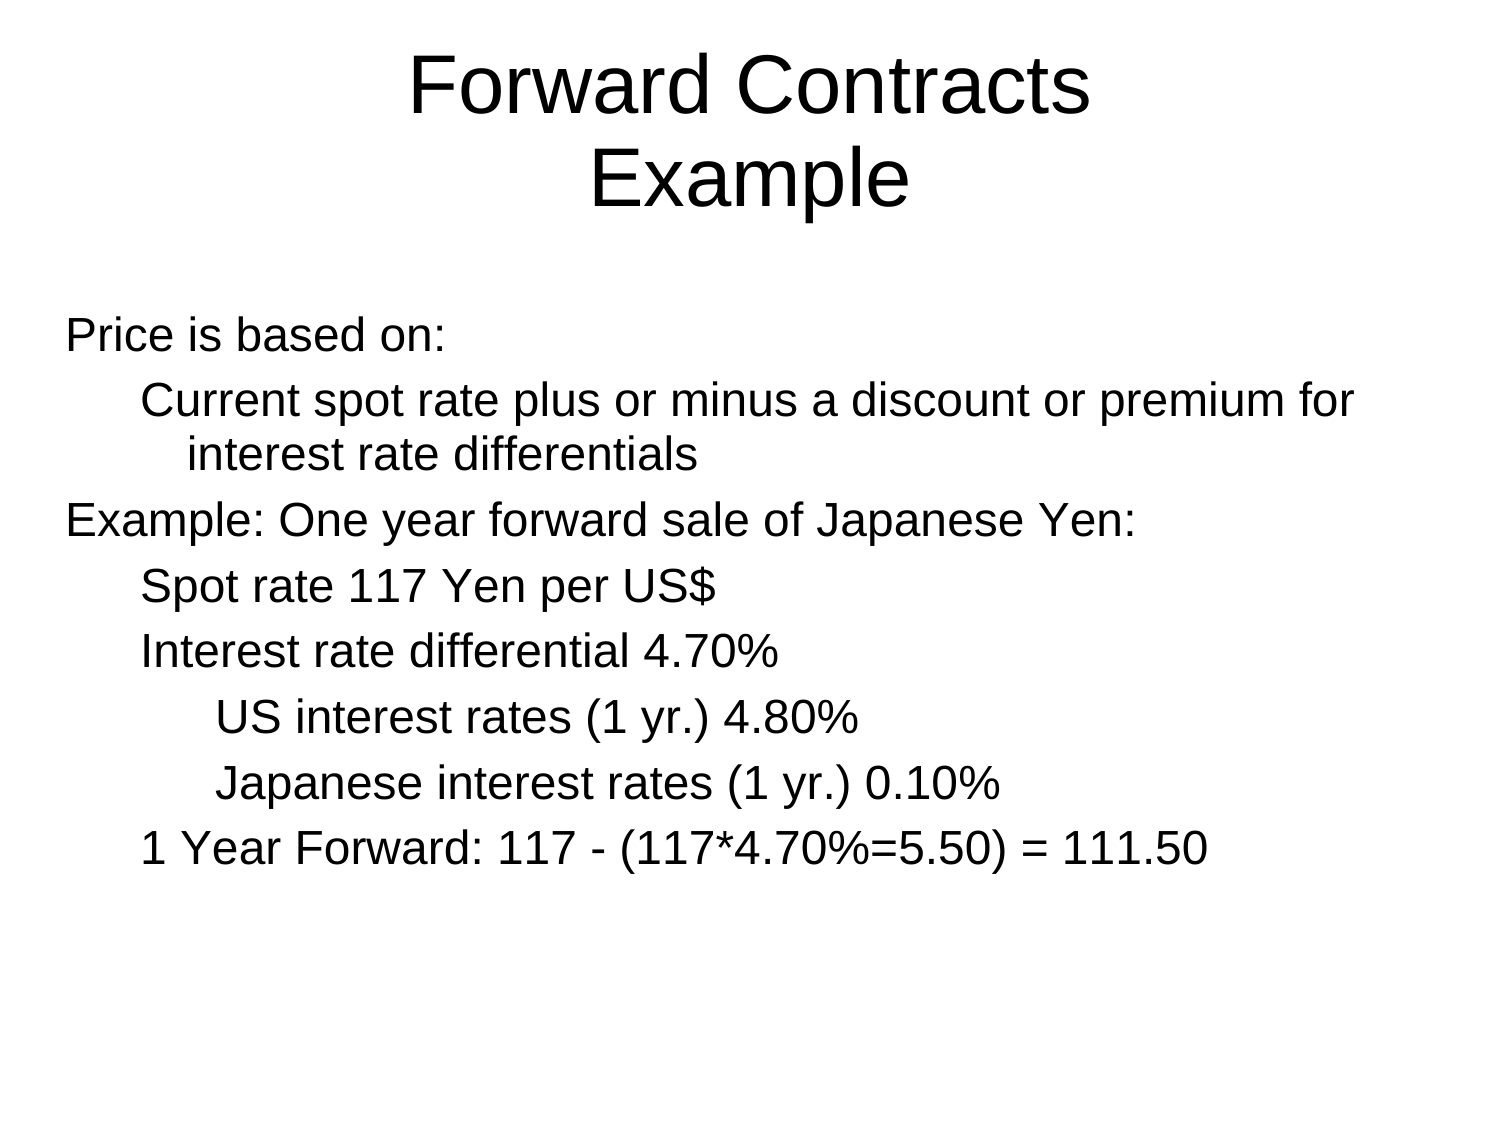

# Forward Contracts Example
Price is based on:
Current spot rate plus or minus a discount or premium for interest rate differentials
Example: One year forward sale of Japanese Yen:
Spot rate 117 Yen per US$
Interest rate differential 4.70%
US interest rates (1 yr.) 4.80%
Japanese interest rates (1 yr.) 0.10%
1 Year Forward: 117 - (117*4.70%=5.50) = 111.50